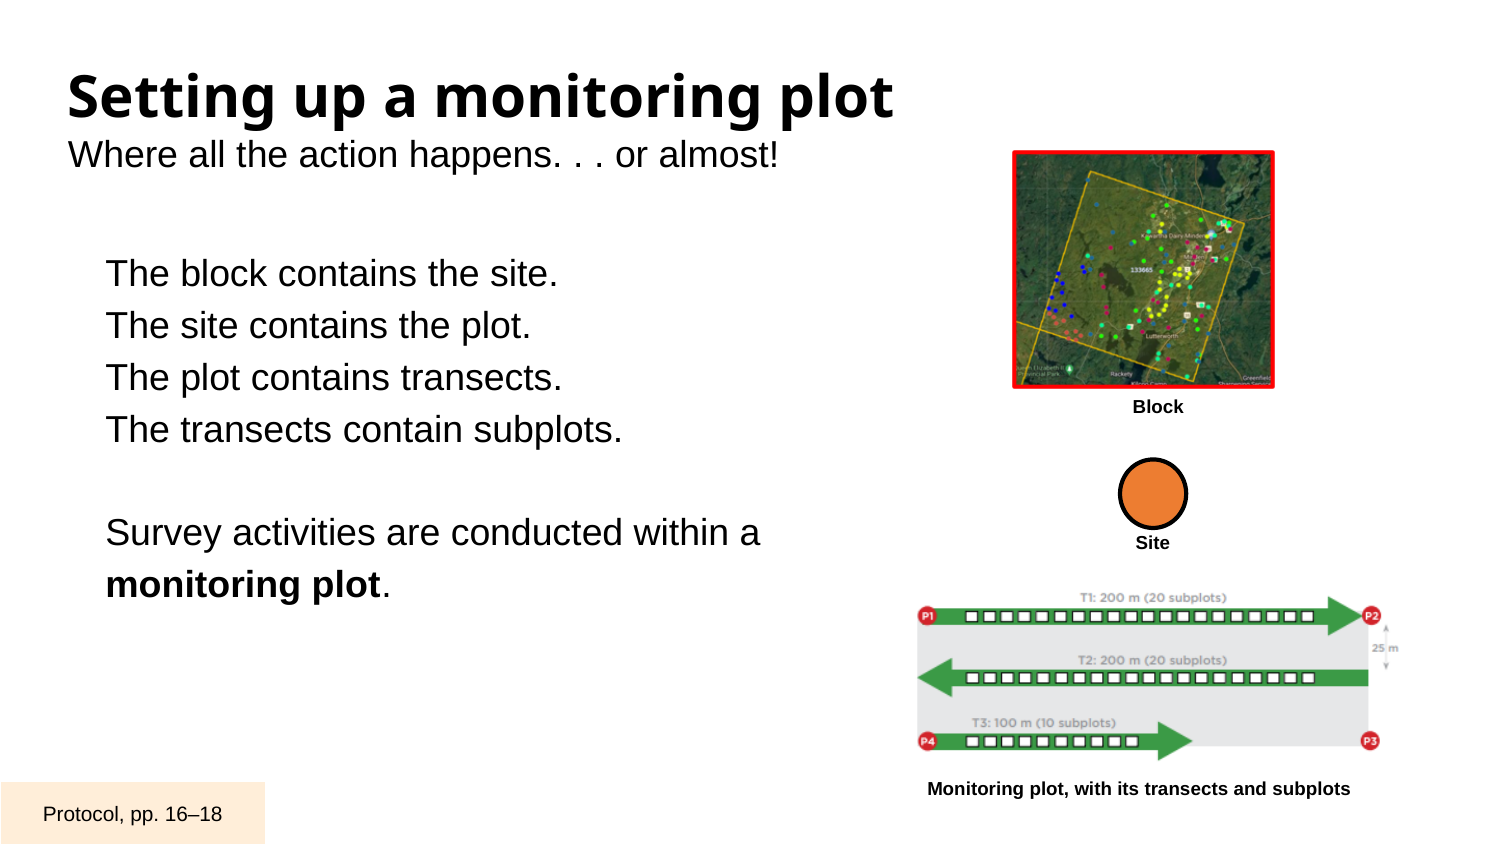

Setting up a monitoring plot
Where all the action happens. . . or almost!
# The block contains the site.
The site contains the plot.
The plot contains transects.
The transects contain subplots.
Survey activities are conducted within a monitoring plot.
Block
Site
Monitoring plot, with its transects and subplots
Protocol, pp. 16–18